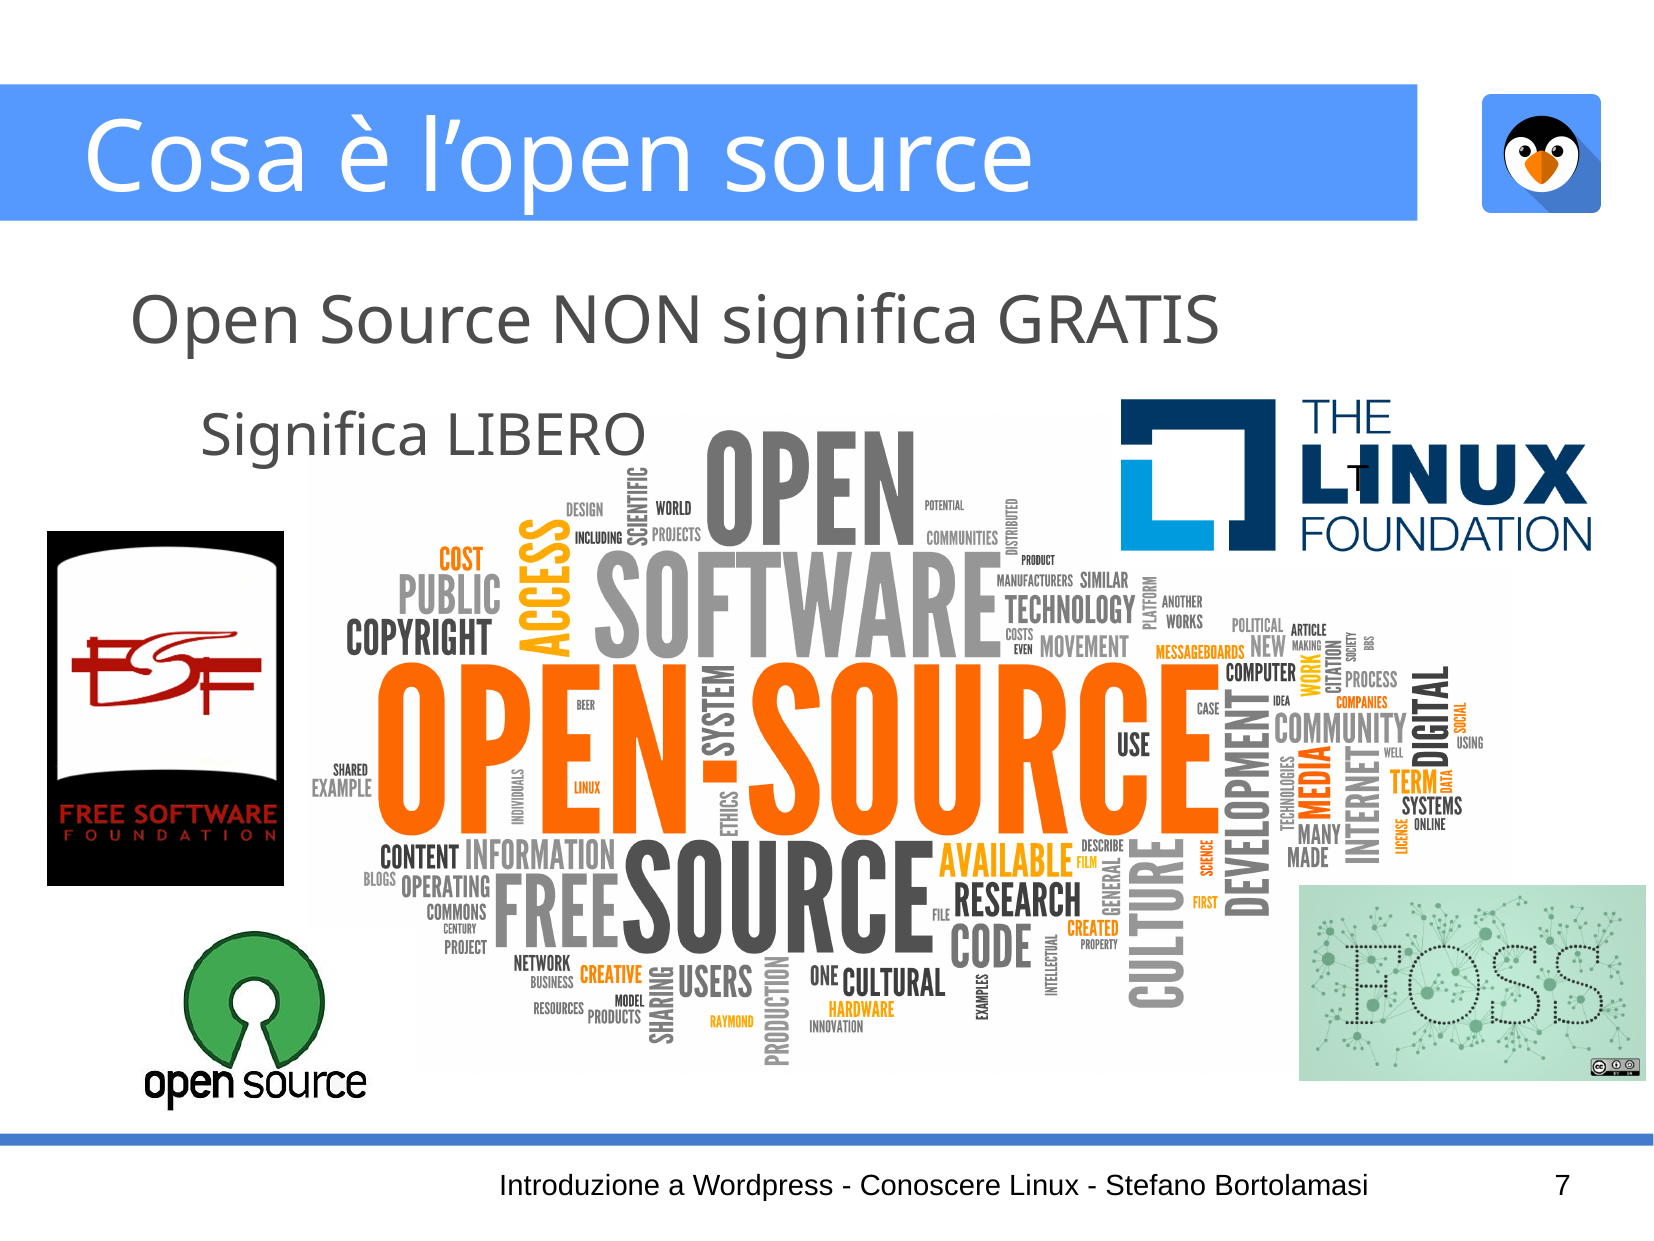

# Cosa è l’open source
Open Source NON significa GRATIS
Significa LIBERO
T
Introduzione a Wordpress - Conoscere Linux - Stefano Bortolamasi
7